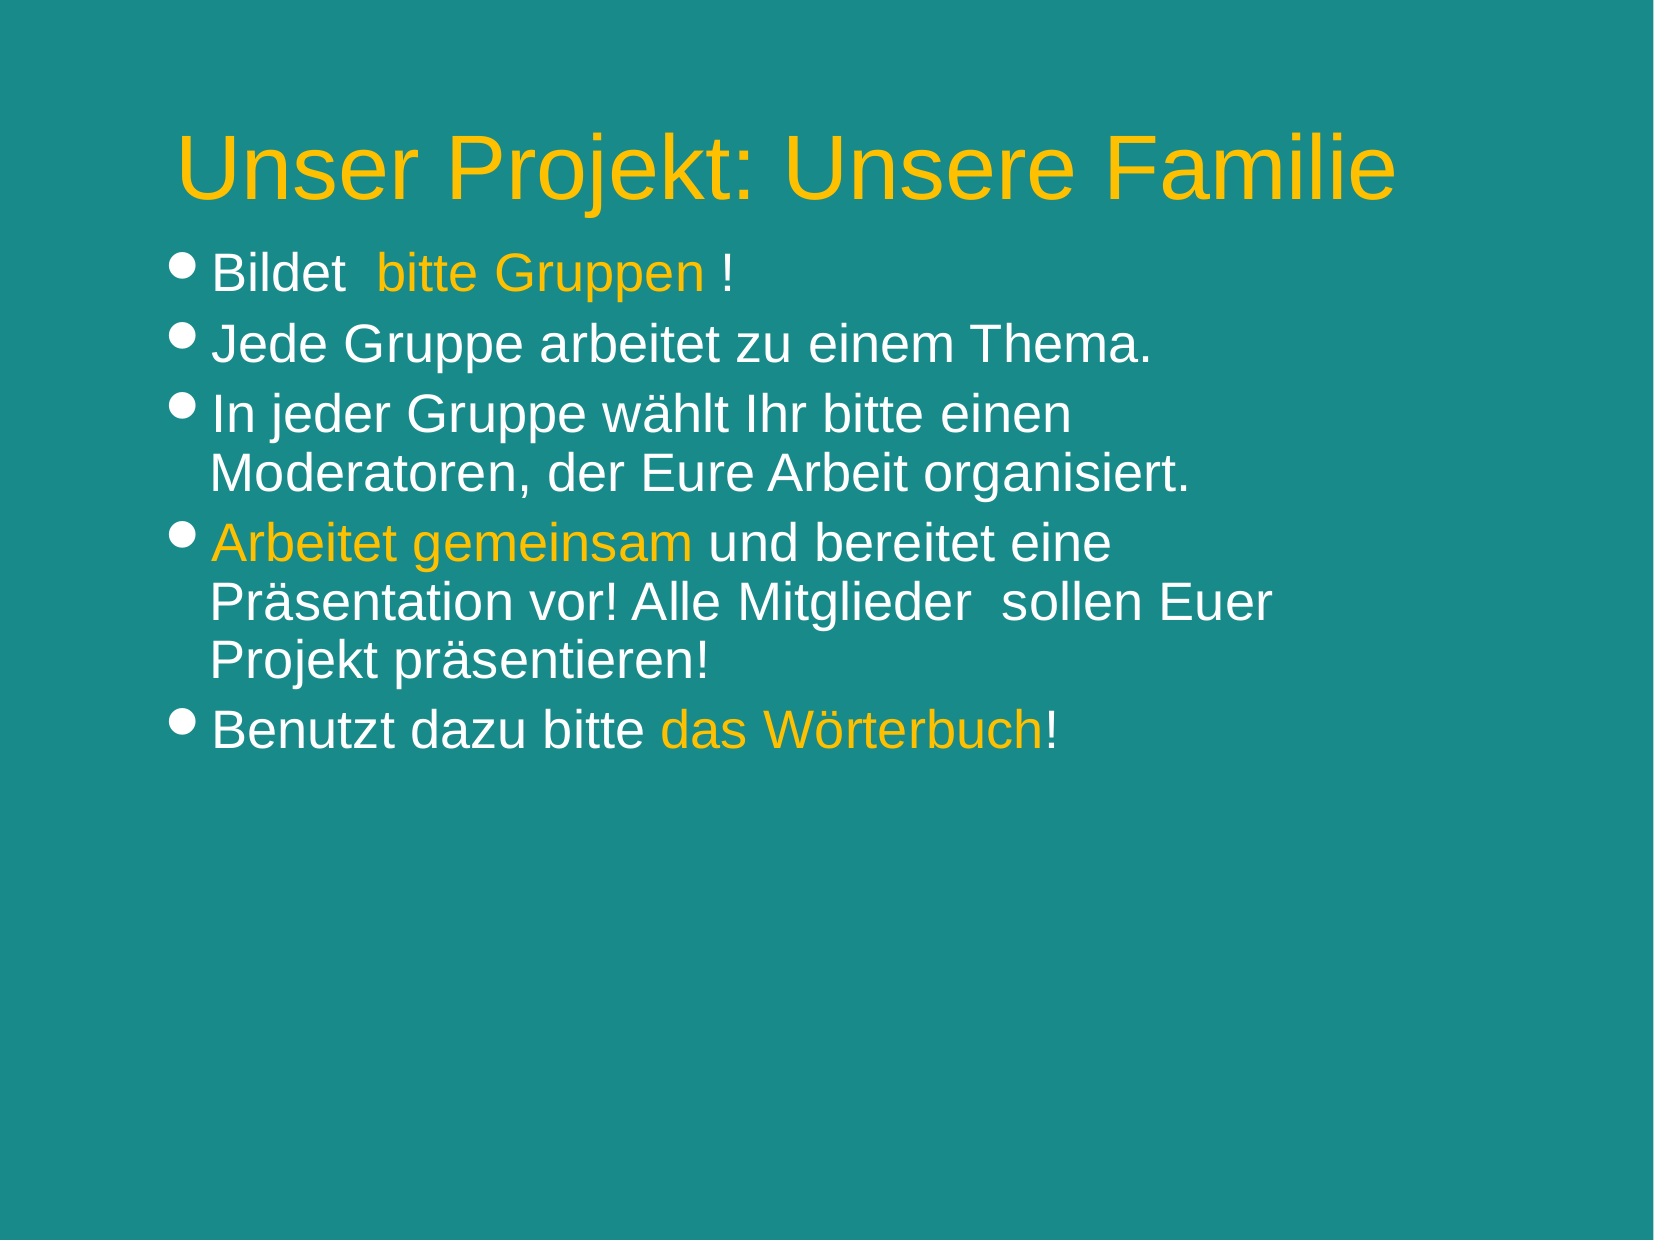

# Unser Projekt: Unsere Familie
Bildet bitte Gruppen !
Jede Gruppe arbeitet zu einem Thema.
In jeder Gruppe wählt Ihr bitte einen Moderatoren, der Eure Arbeit organisiert.
Arbeitet gemeinsam und bereitet eine Präsentation vor! Alle Mitglieder sollen Euer Projekt präsentieren!
Benutzt dazu bitte das Wörterbuch!